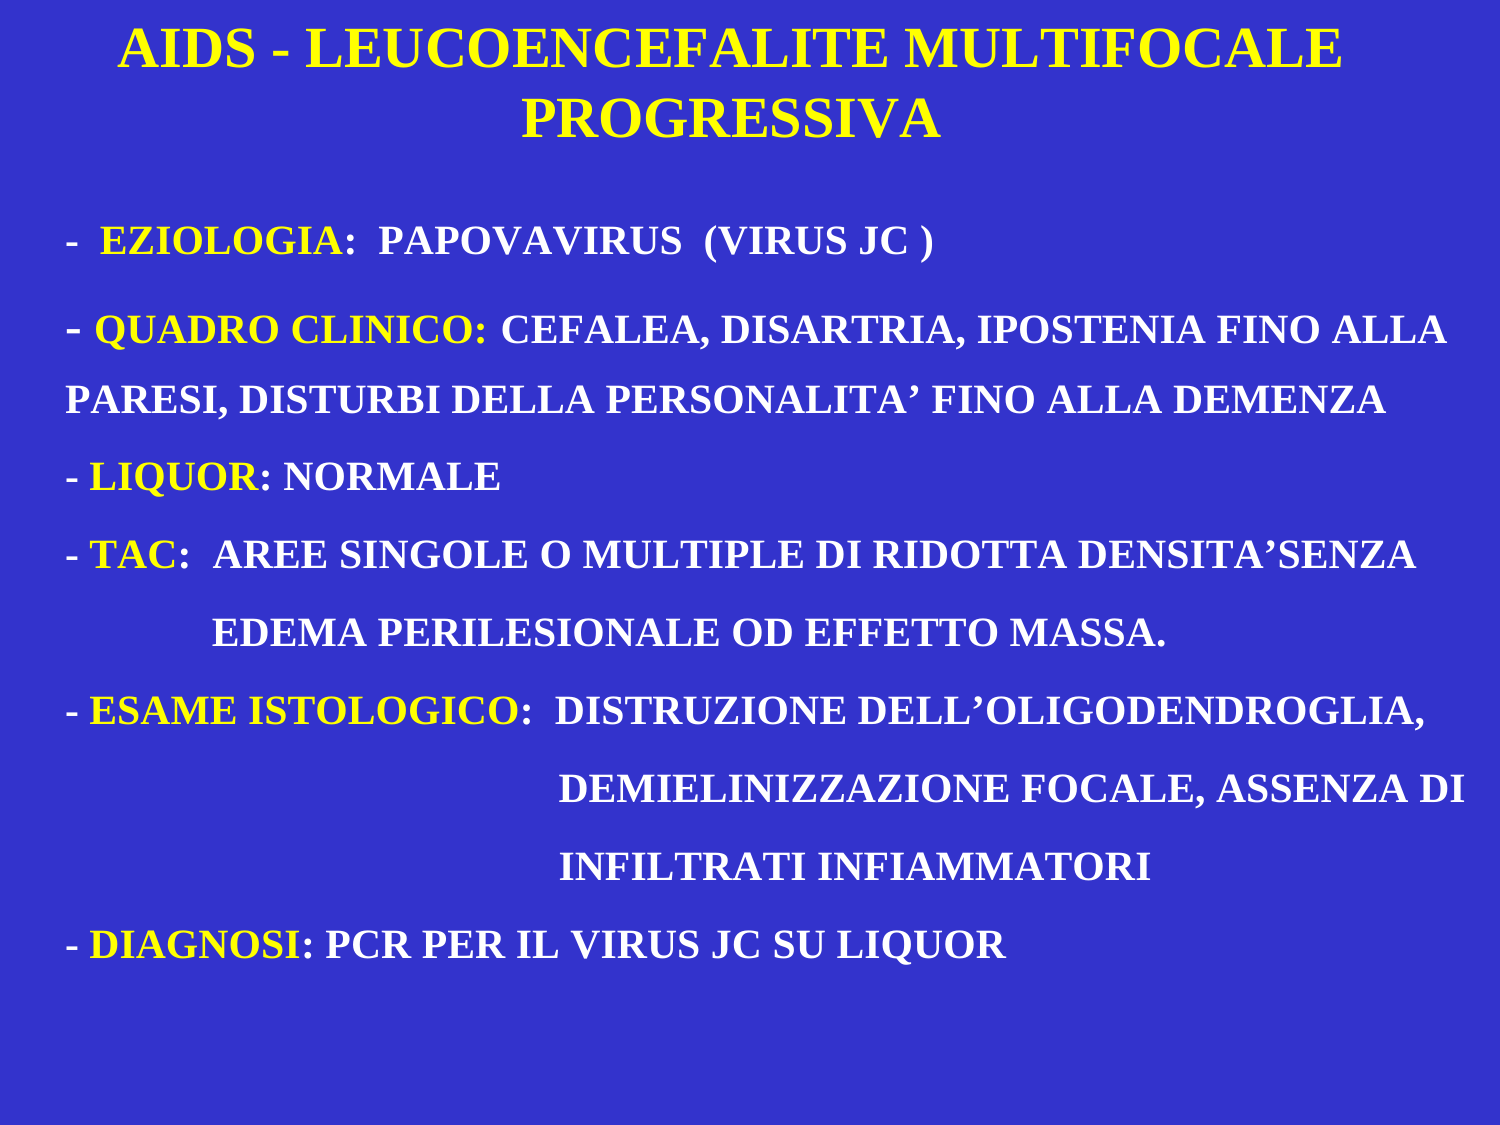

AIDS - LEUCOENCEFALITE MULTIFOCALE PROGRESSIVA
- EZIOLOGIA: PAPOVAVIRUS (VIRUS JC )
- QUADRO CLINICO: CEFALEA, DISARTRIA, IPOSTENIA FINO ALLA PARESI, DISTURBI DELLA PERSONALITA’ FINO ALLA DEMENZA
- LIQUOR: NORMALE
- TAC: AREE SINGOLE O MULTIPLE DI RIDOTTA DENSITA’SENZA
 EDEMA PERILESIONALE OD EFFETTO MASSA.
- ESAME ISTOLOGICO: DISTRUZIONE DELL’OLIGODENDROGLIA,
 DEMIELINIZZAZIONE FOCALE, ASSENZA DI
 INFILTRATI INFIAMMATORI
- DIAGNOSI: PCR PER IL VIRUS JC SU LIQUOR